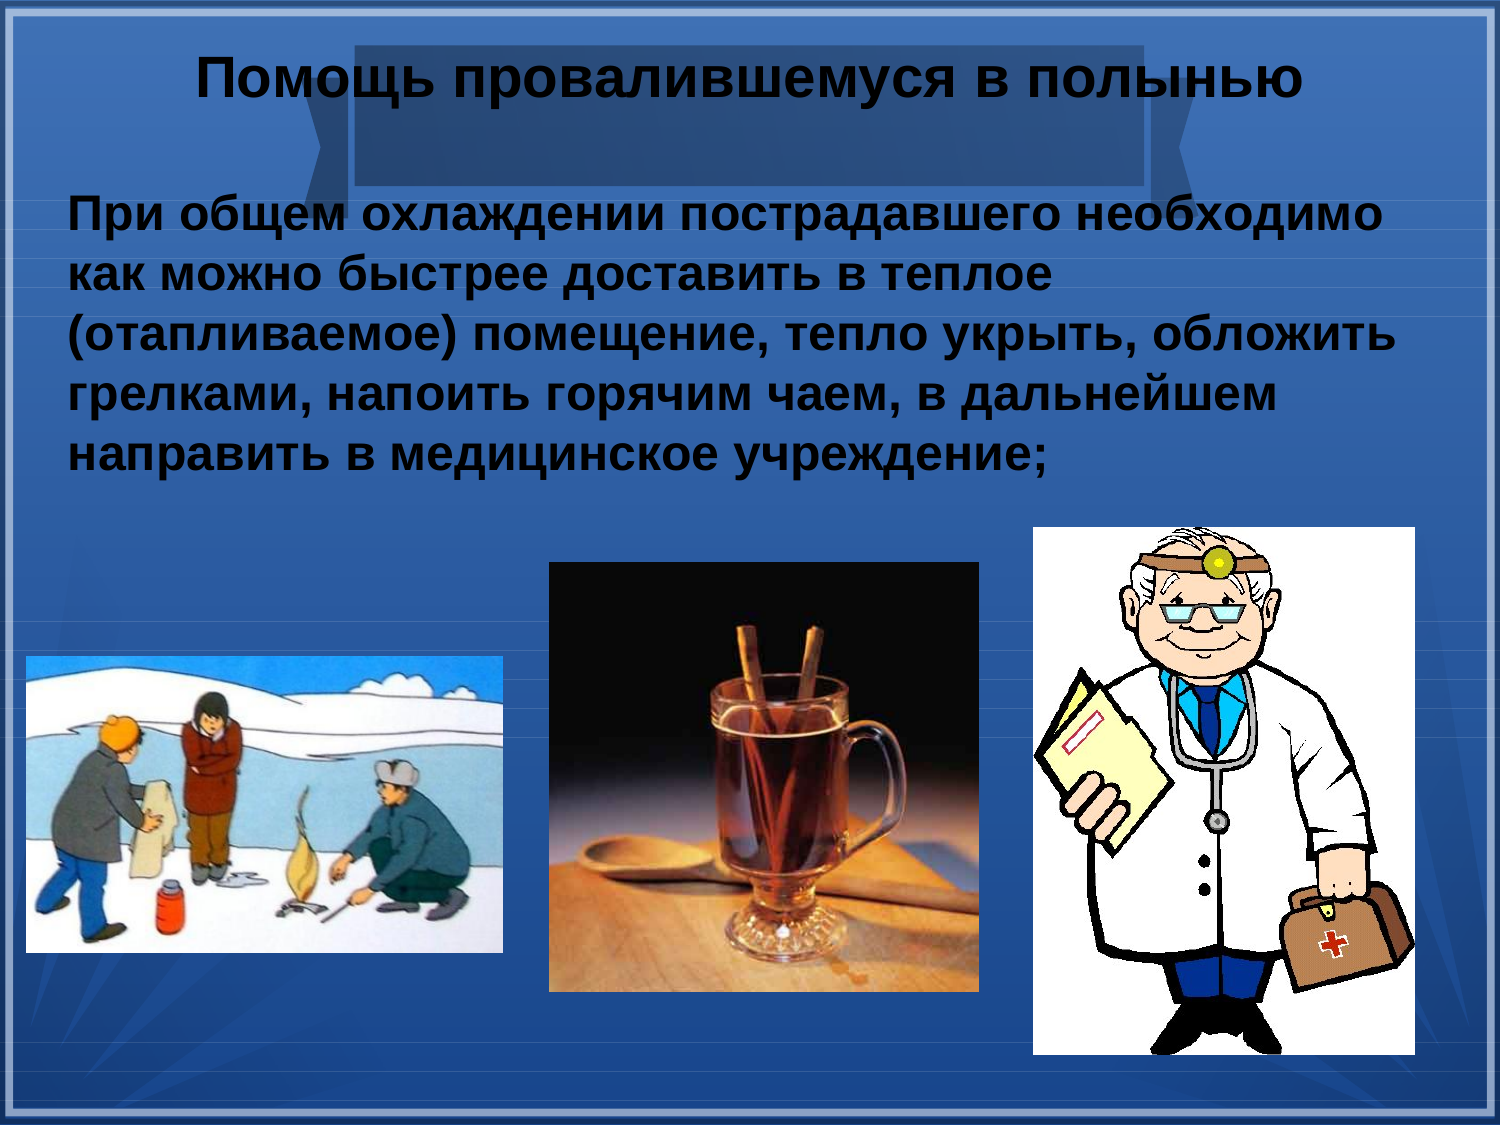

Помощь провалившемуся в полынью
При общем охлаждении пострадавшего необходимо как можно быстрее доставить в теплое (отапливаемое) помещение, тепло укрыть, обложить грелками, напоить горячим чаем, в дальнейшем направить в медицинское учреждение;